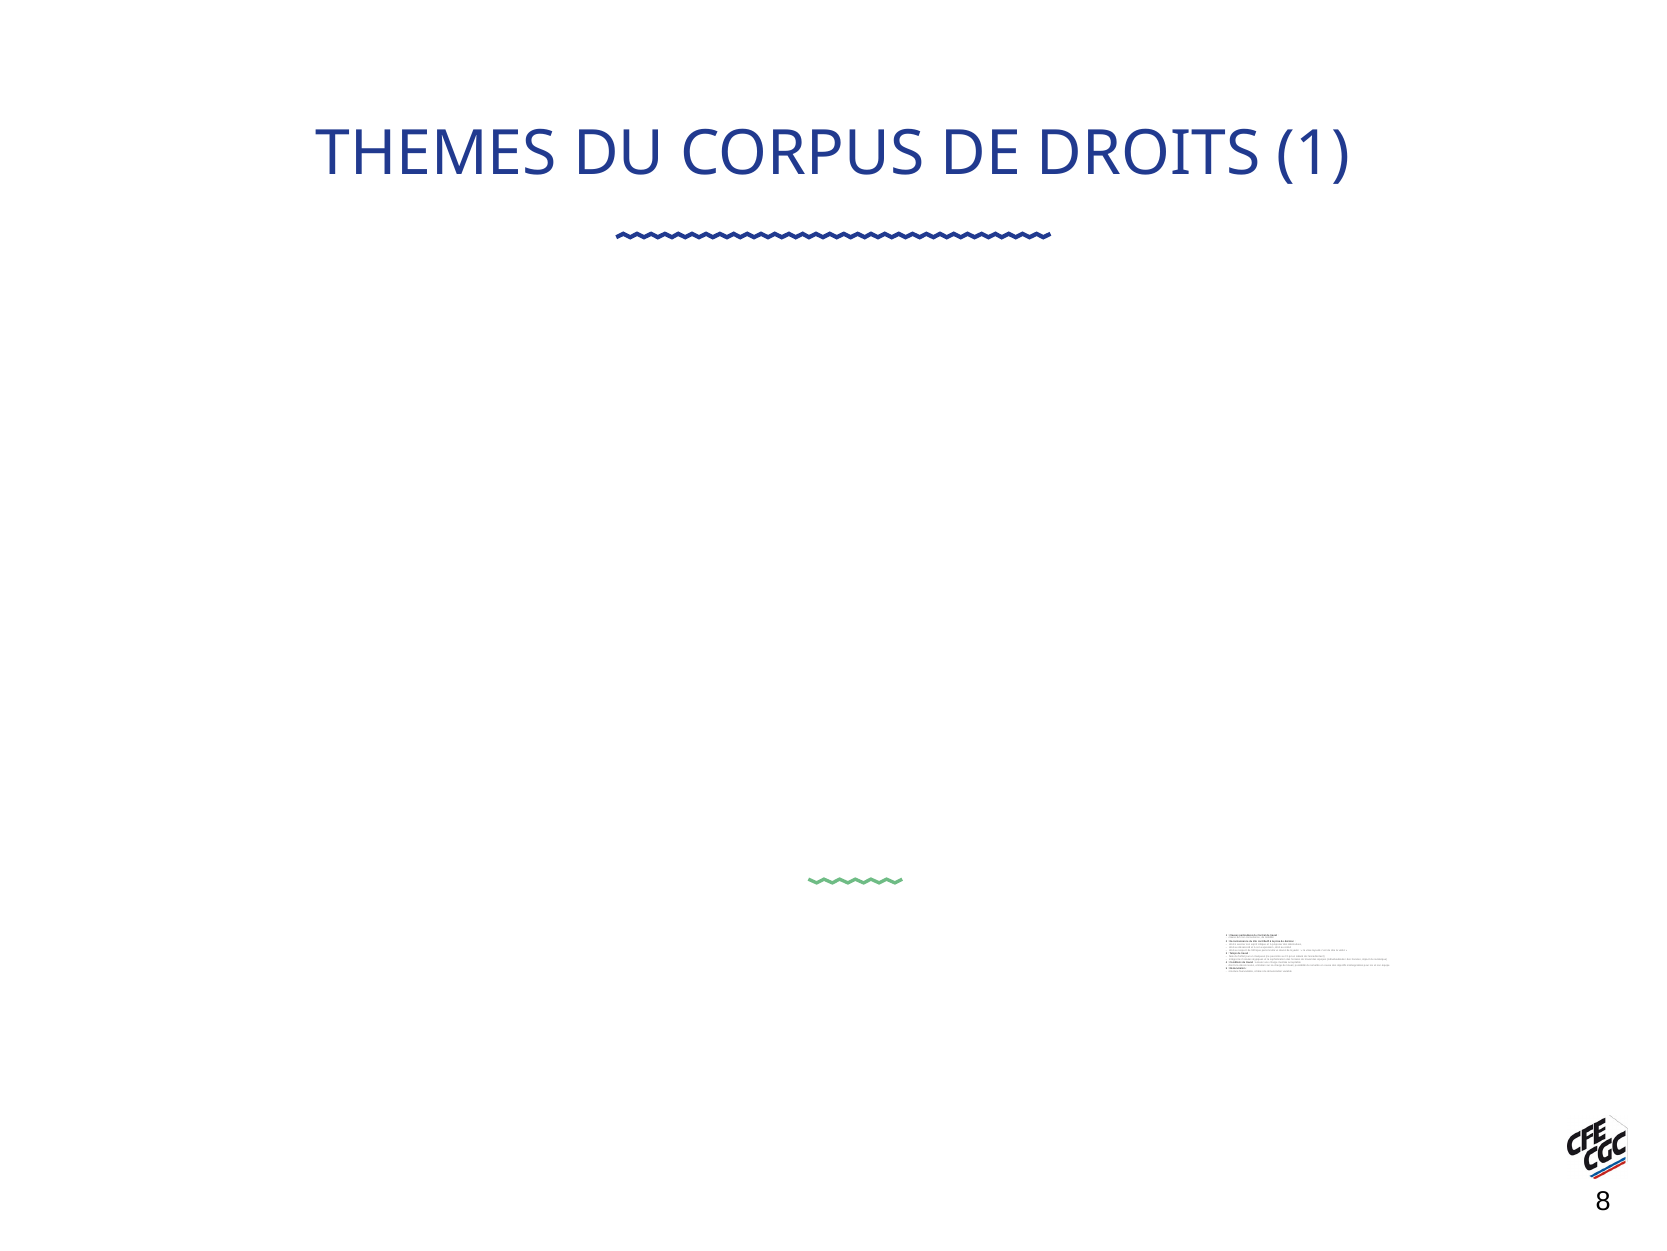

# THEMES DU CORPUS DE DROITS (1)
1 : Clauses particulières du Contrat de travail :
- clause de non-concurrence, de mobilité
2 : Reconnaissance du rôle contributif à la prise de décision :
droit à exercer son esprit critique et à proposer des alternatives,
droit au désaccord et à son expression, droit au retrait
droit au respect de l’éthique personnelle vs devoir de loyauté : « la vraie loyauté c’est de dire la vérité »
3 : Temps de travail :
faire du forfait jour un marqueur (ne peut-être au FJ qu’un salarié de l’encadrement)
intégrer les horaires atypiques et la sophistication des horaires de travail des équipes (individualisation des horaires, impact du numérique)
4 : Conditions de travail : assurer une charge mentale acceptable
- droit à la déconnexion, entretien sur sa charge de travail, possibilité de remettre en cause des objectifs inatteignables pour soi et son équipe
5 : Rémunération :
- structure fixe/variable, critères de rémunération variable